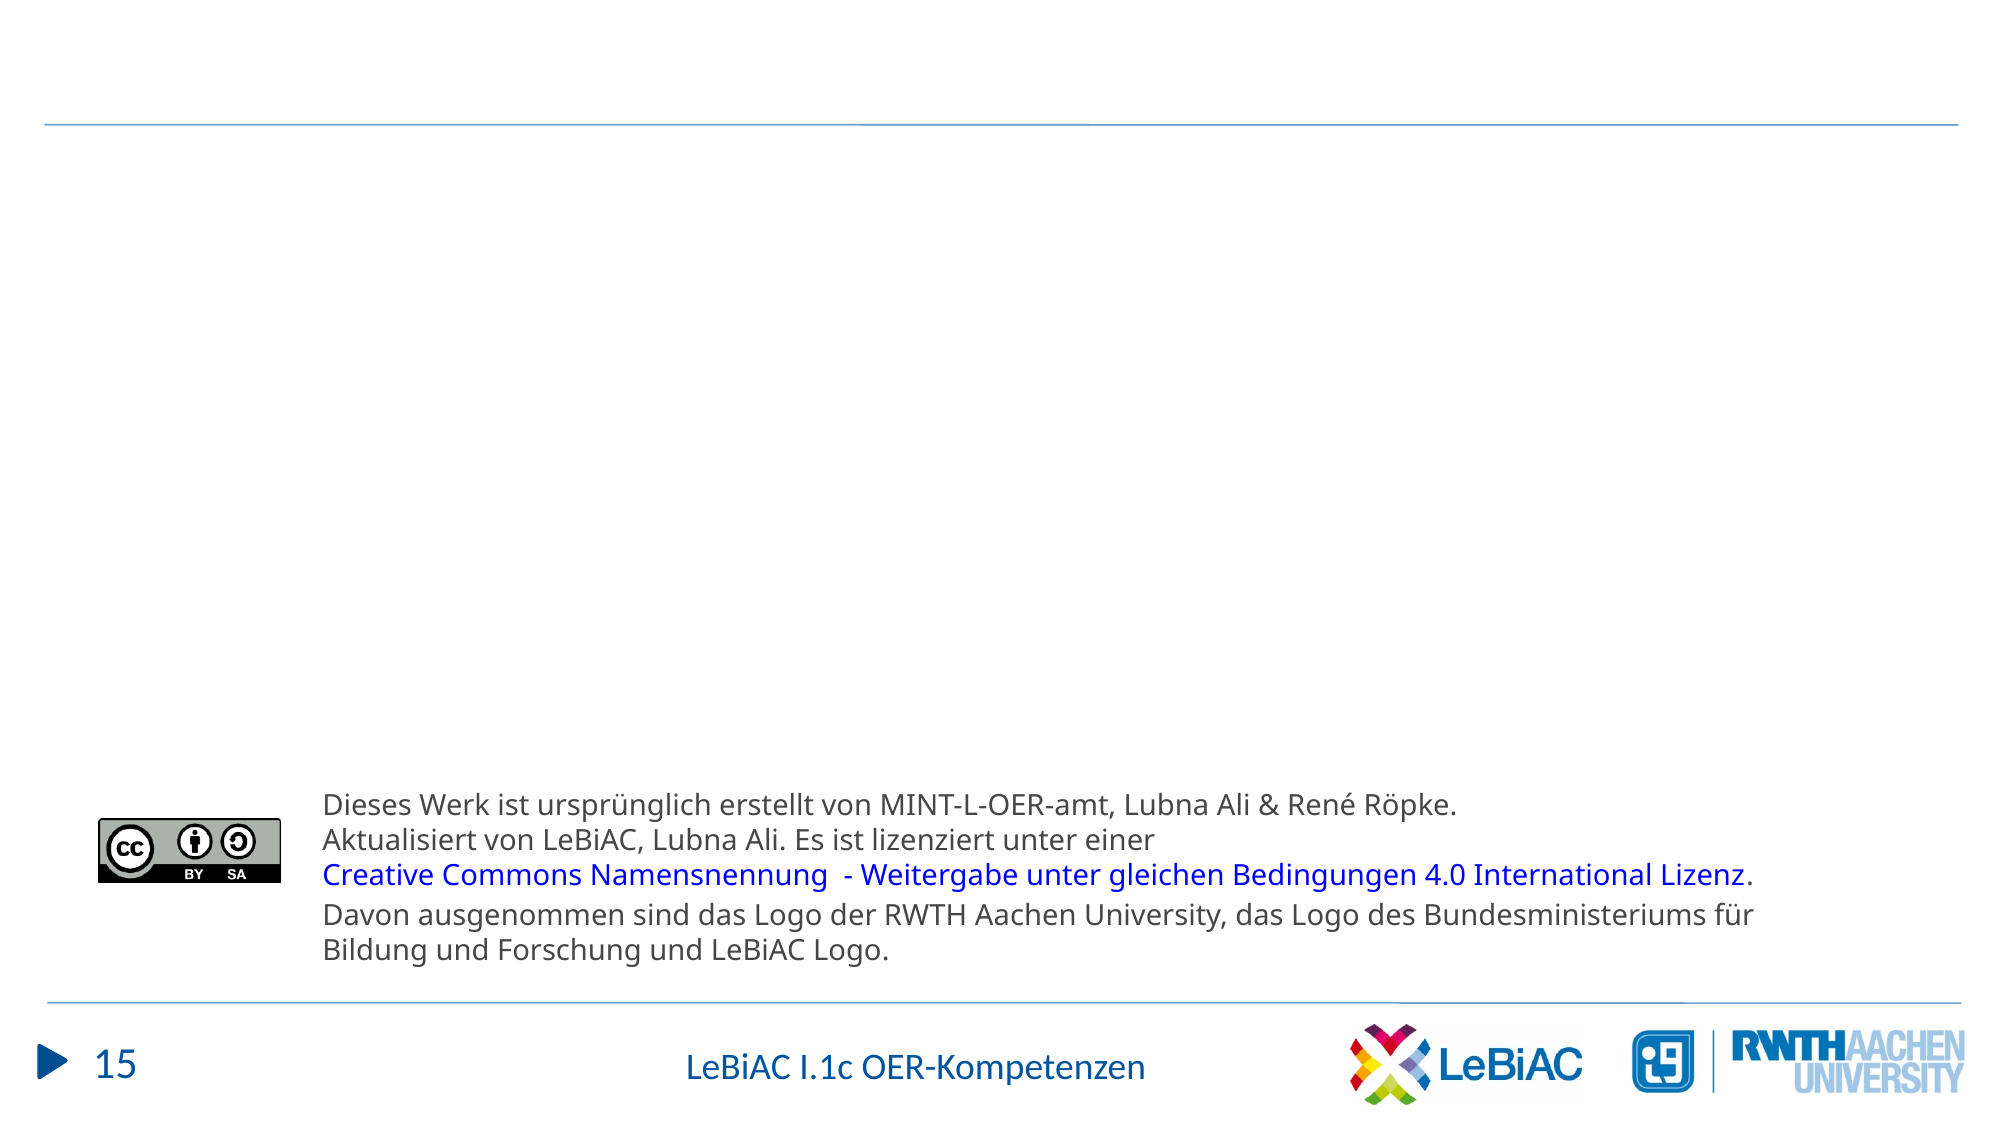

#
Dieses Werk ist ursprünglich erstellt von MINT-L-OER-amt, Lubna Ali & René Röpke.
Aktualisiert von LeBiAC, Lubna Ali. Es ist lizenziert unter einer Creative Commons Namensnennung - Weitergabe unter gleichen Bedingungen 4.0 International Lizenz. Davon ausgenommen sind das Logo der RWTH Aachen University, das Logo des Bundesministeriums für Bildung und Forschung und LeBiAC Logo.